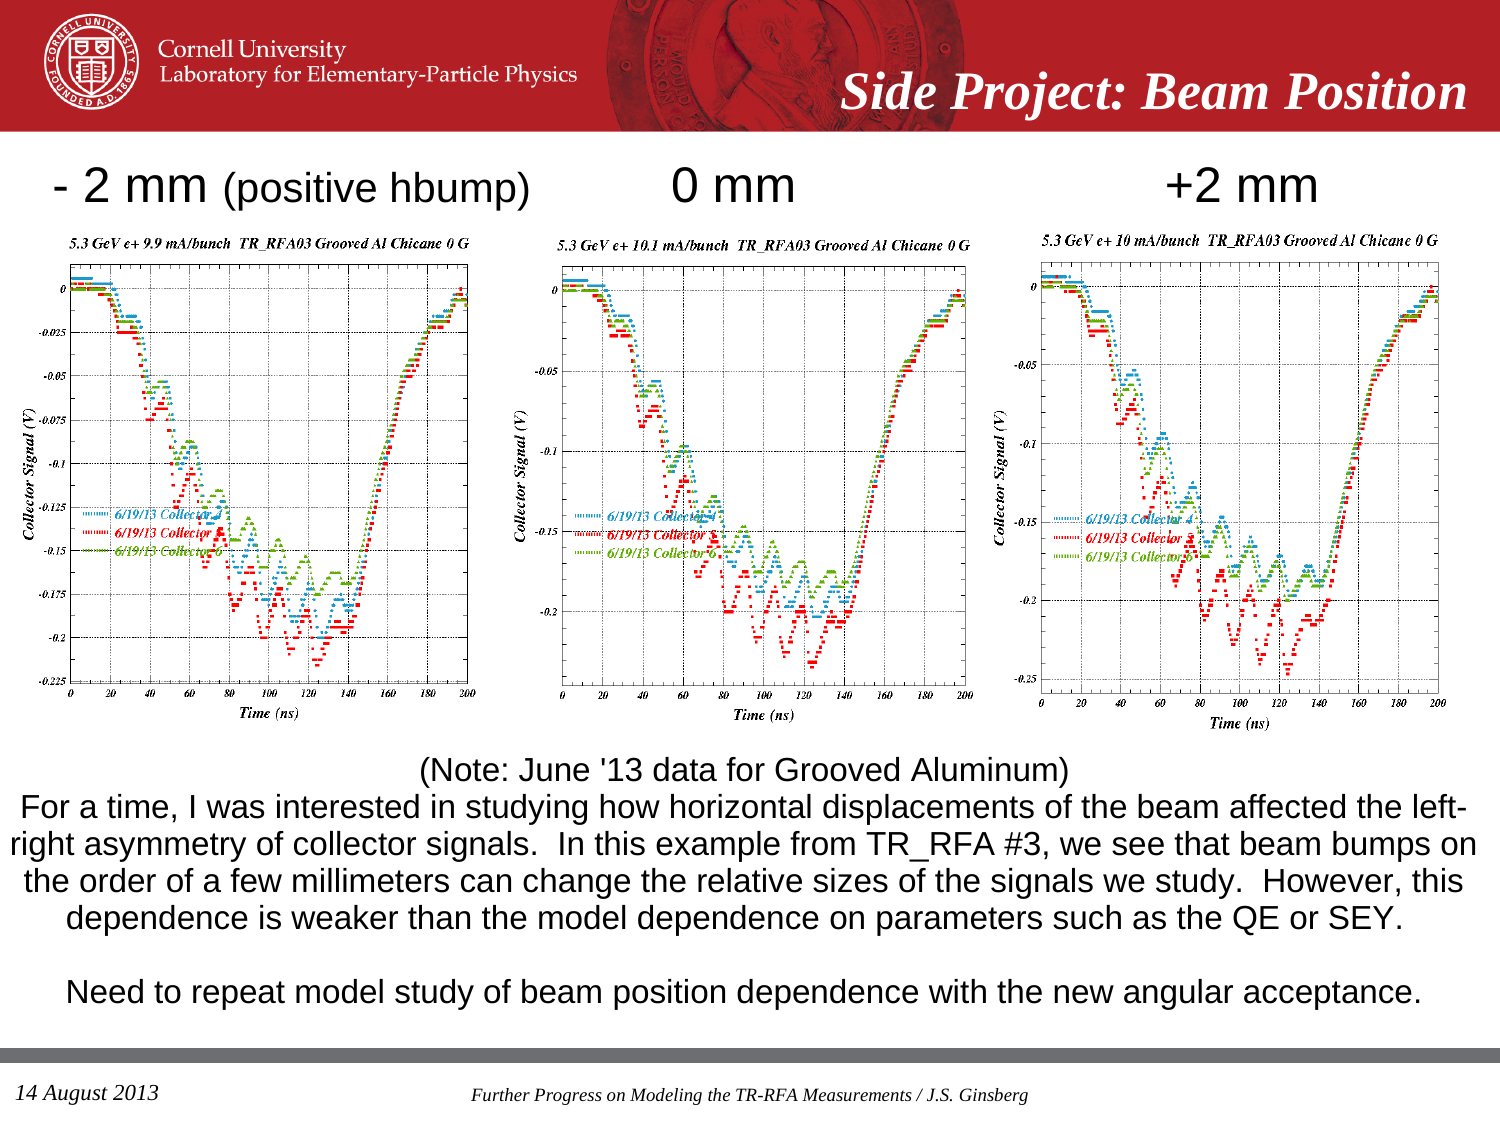

# Side Project: Beam Position
- 2 mm (positive hbump)
 0 mm
+2 mm
(Note: June '13 data for Grooved Aluminum)
For a time, I was interested in studying how horizontal displacements of the beam affected the left-right asymmetry of collector signals. In this example from TR_RFA #3, we see that beam bumps on the order of a few millimeters can change the relative sizes of the signals we study. However, this dependence is weaker than the model dependence on parameters such as the QE or SEY.
Need to repeat model study of beam position dependence with the new angular acceptance.